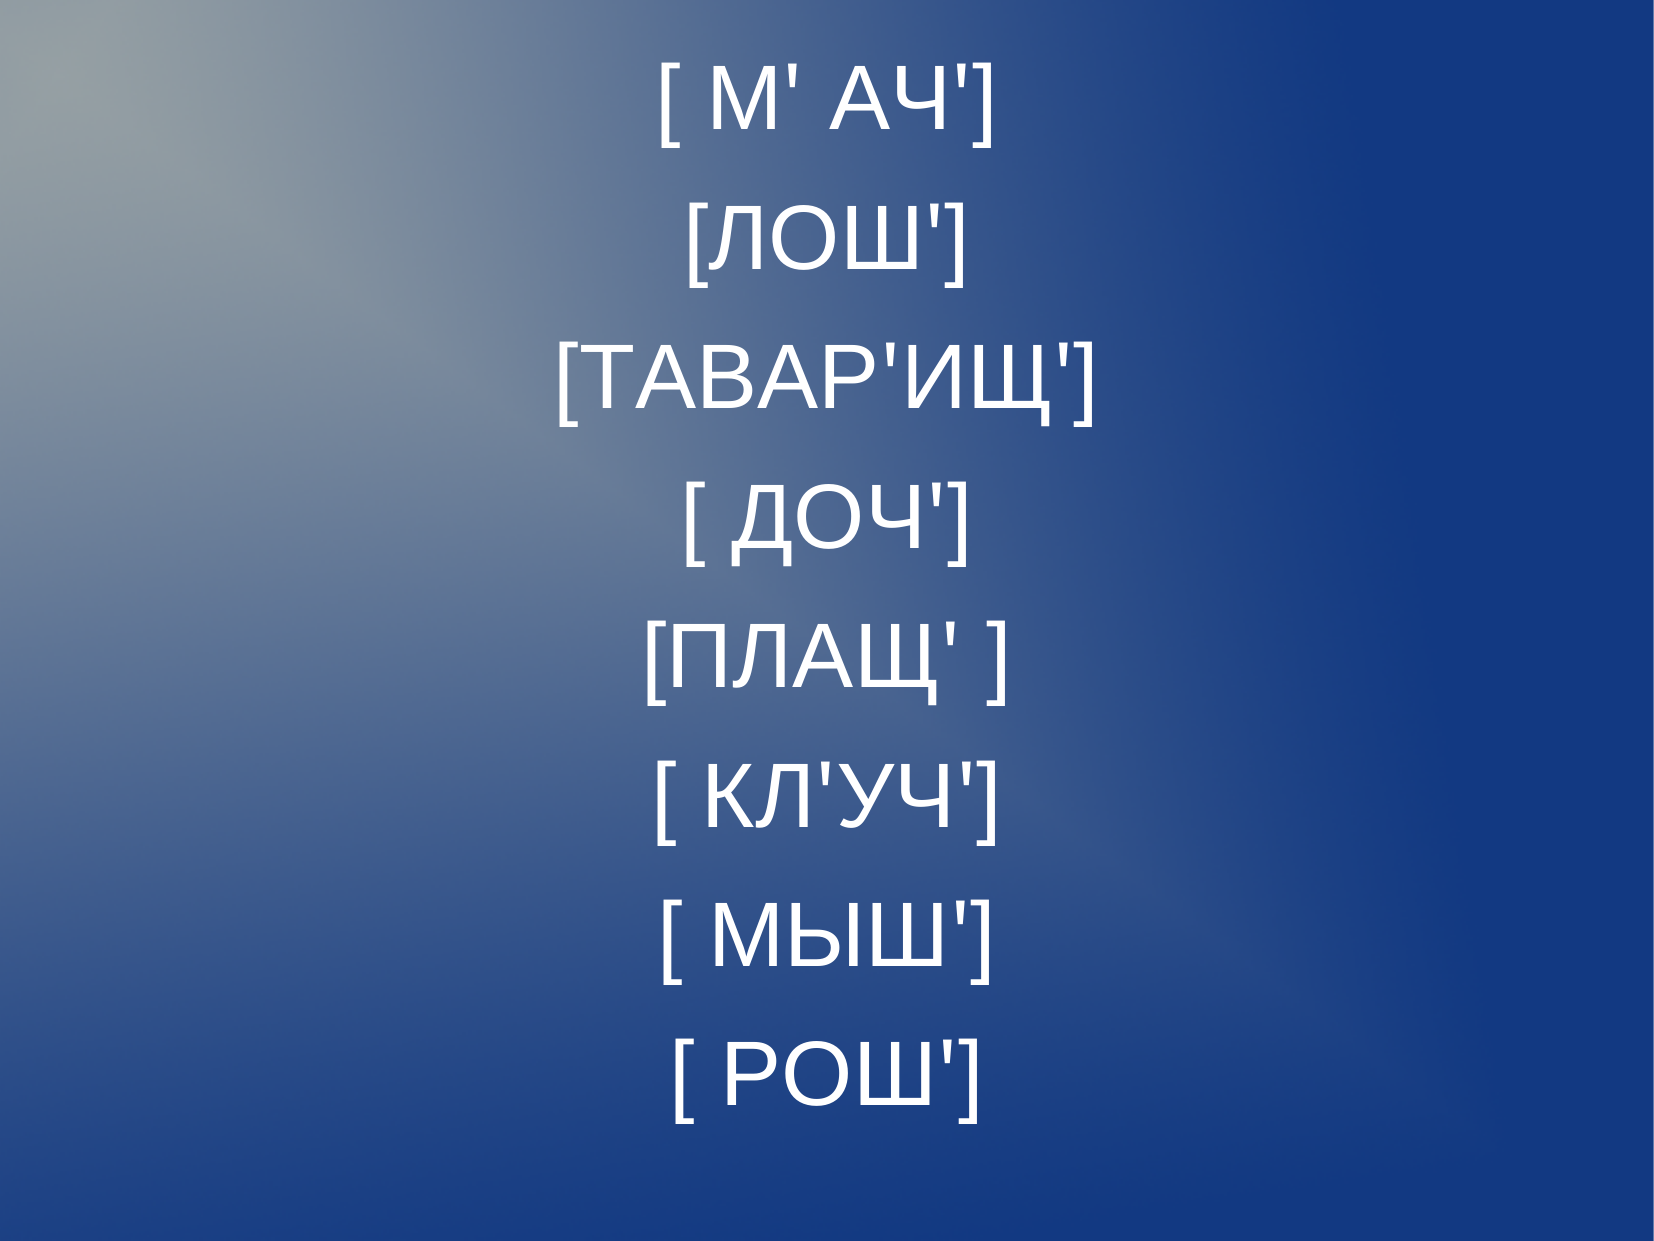

# [ М' АЧ']
[ЛОШ']
[ТАВАР'ИЩ']
[ ДОЧ']
[ПЛАЩ' ]
[ КЛ'УЧ']
[ МЫШ']
[ РОШ']